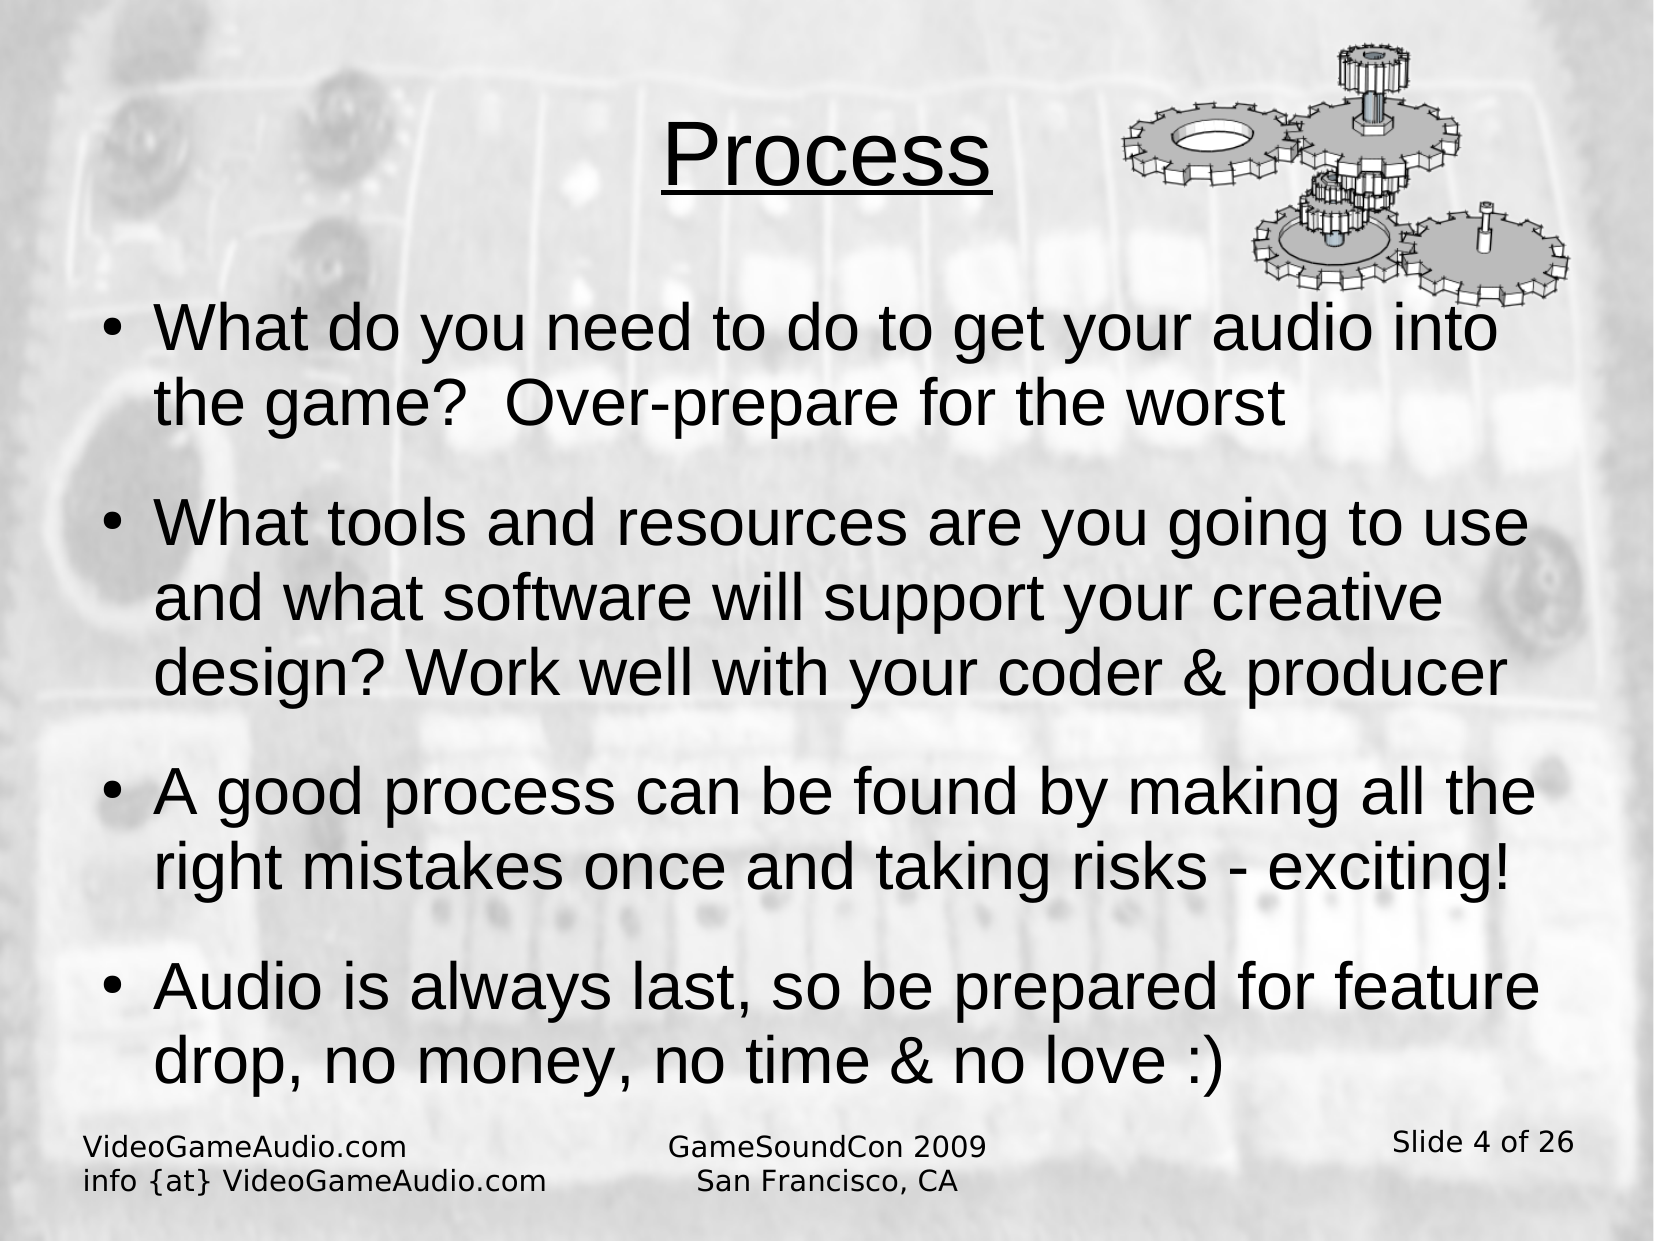

# Process
What do you need to do to get your audio into the game? Over-prepare for the worst
What tools and resources are you going to use and what software will support your creative design? Work well with your coder & producer
A good process can be found by making all the right mistakes once and taking risks - exciting!
Audio is always last, so be prepared for feature drop, no money, no time & no love :)
4